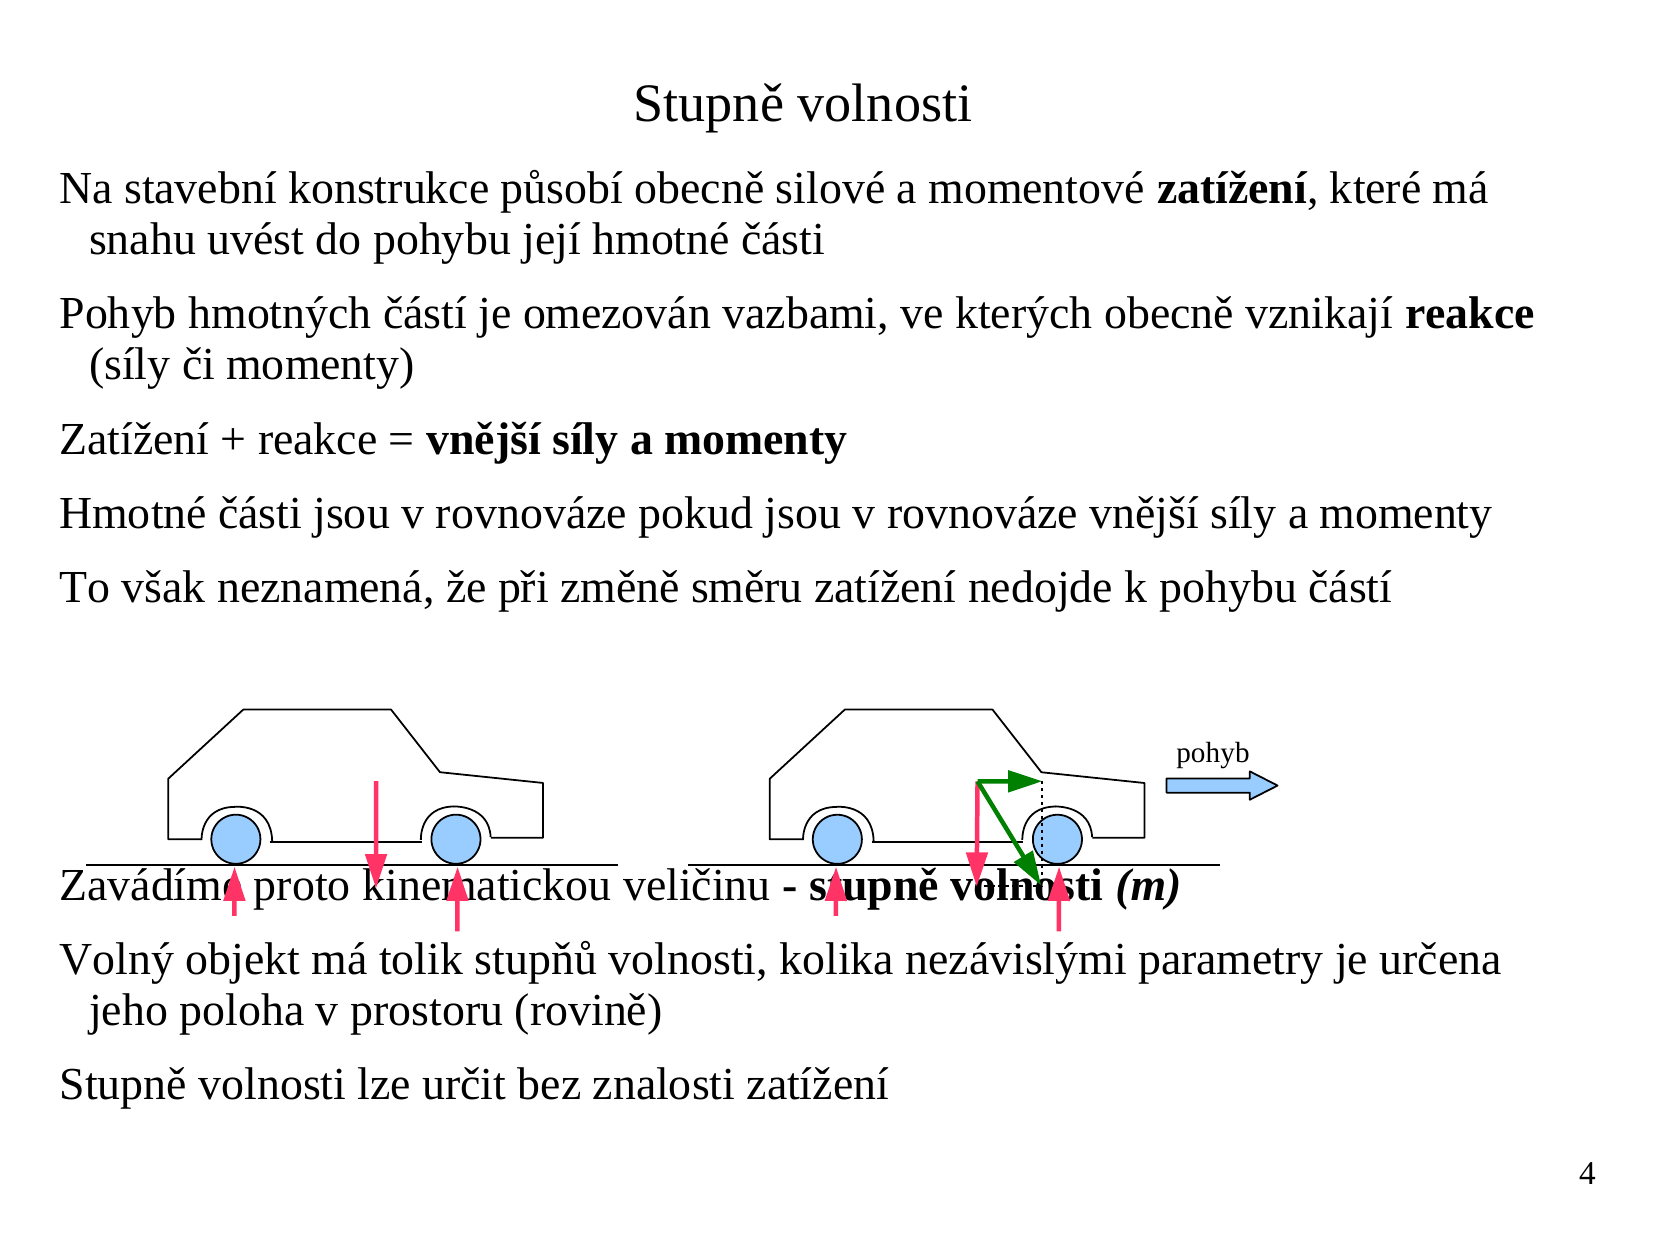

# Stupně volnosti
Na stavební konstrukce působí obecně silové a momentové zatížení, které má snahu uvést do pohybu její hmotné části
Pohyb hmotných částí je omezován vazbami, ve kterých obecně vznikají reakce (síly či momenty)
Zatížení + reakce = vnější síly a momenty
Hmotné části jsou v rovnováze pokud jsou v rovnováze vnější síly a momenty
To však neznamená, že při změně směru zatížení nedojde k pohybu částí
Zavádíme proto kinematickou veličinu - stupně volnosti (m)
Volný objekt má tolik stupňů volnosti, kolika nezávislými parametry je určena jeho poloha v prostoru (rovině)
Stupně volnosti lze určit bez znalosti zatížení
pohyb
4